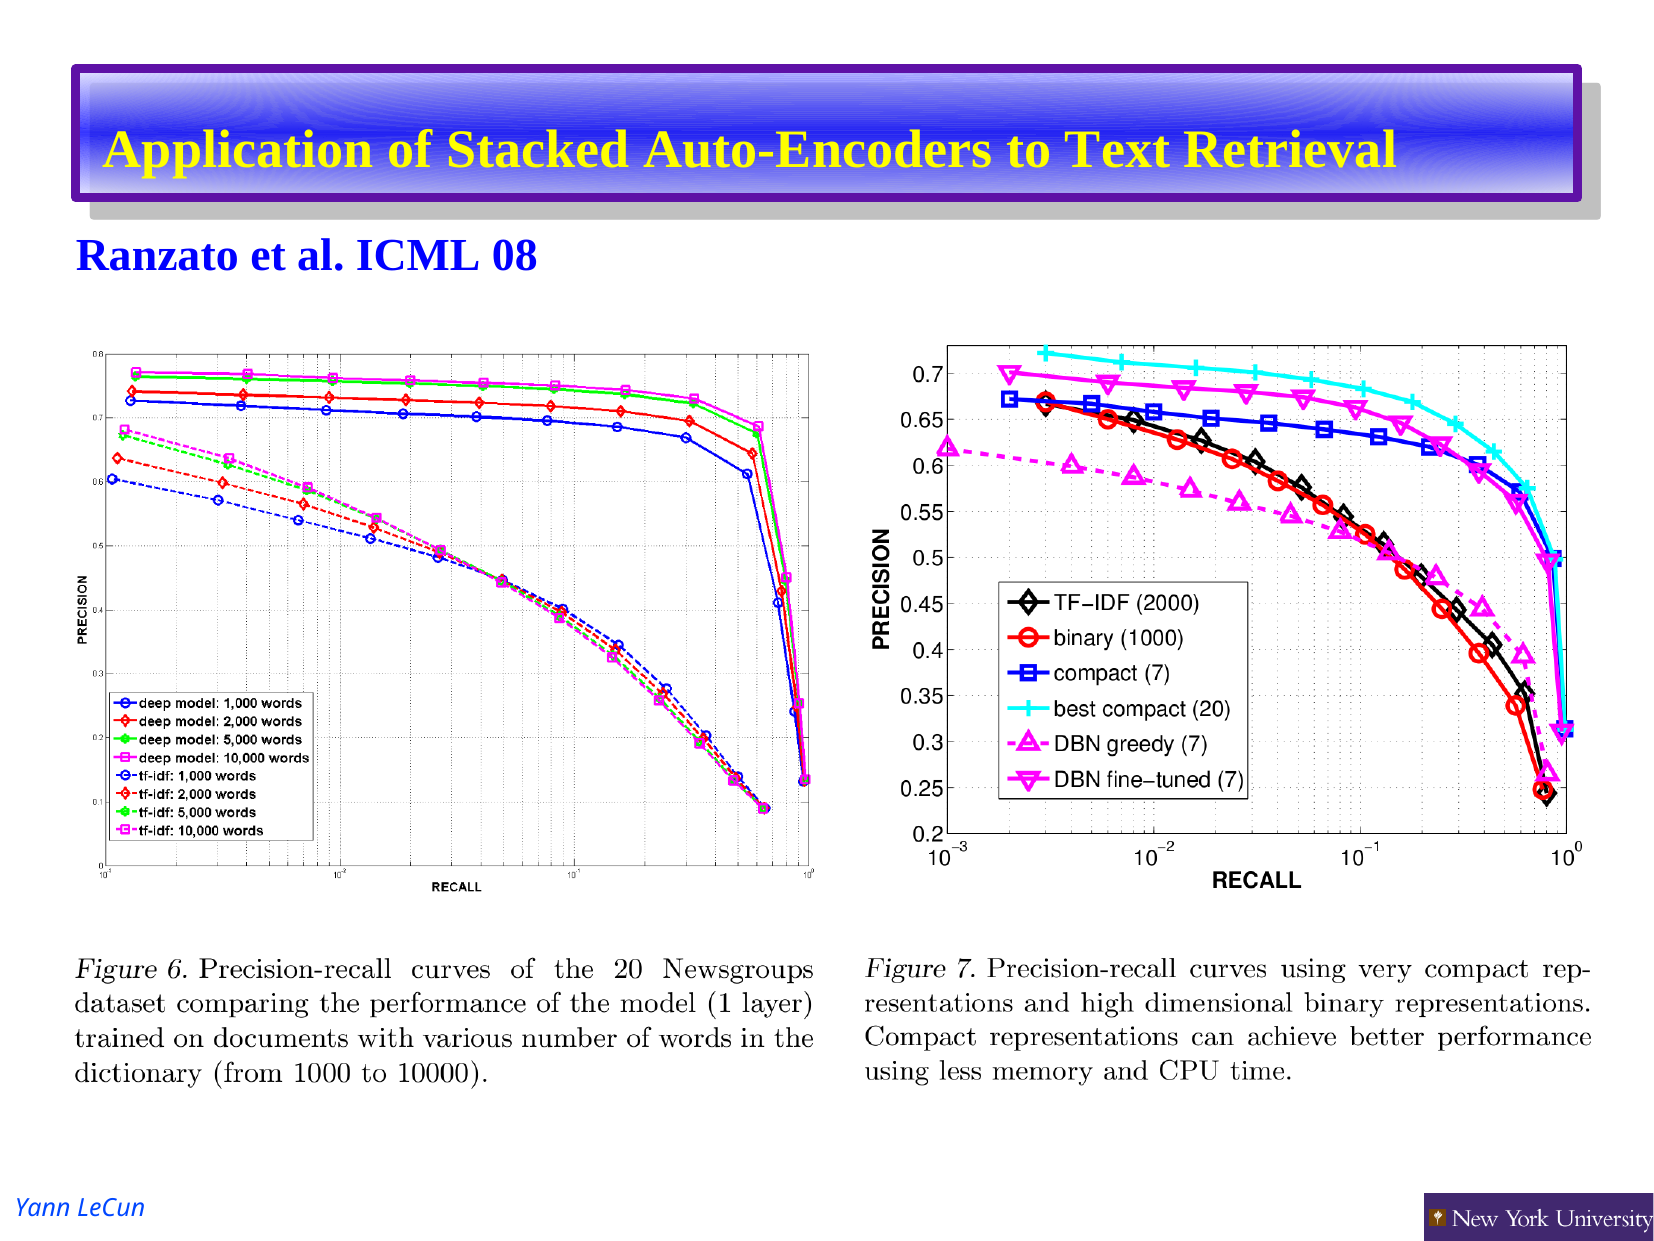

# Application of Stacked Auto-Encoders to Text Retrieval
Ranzato et al. ICML 08